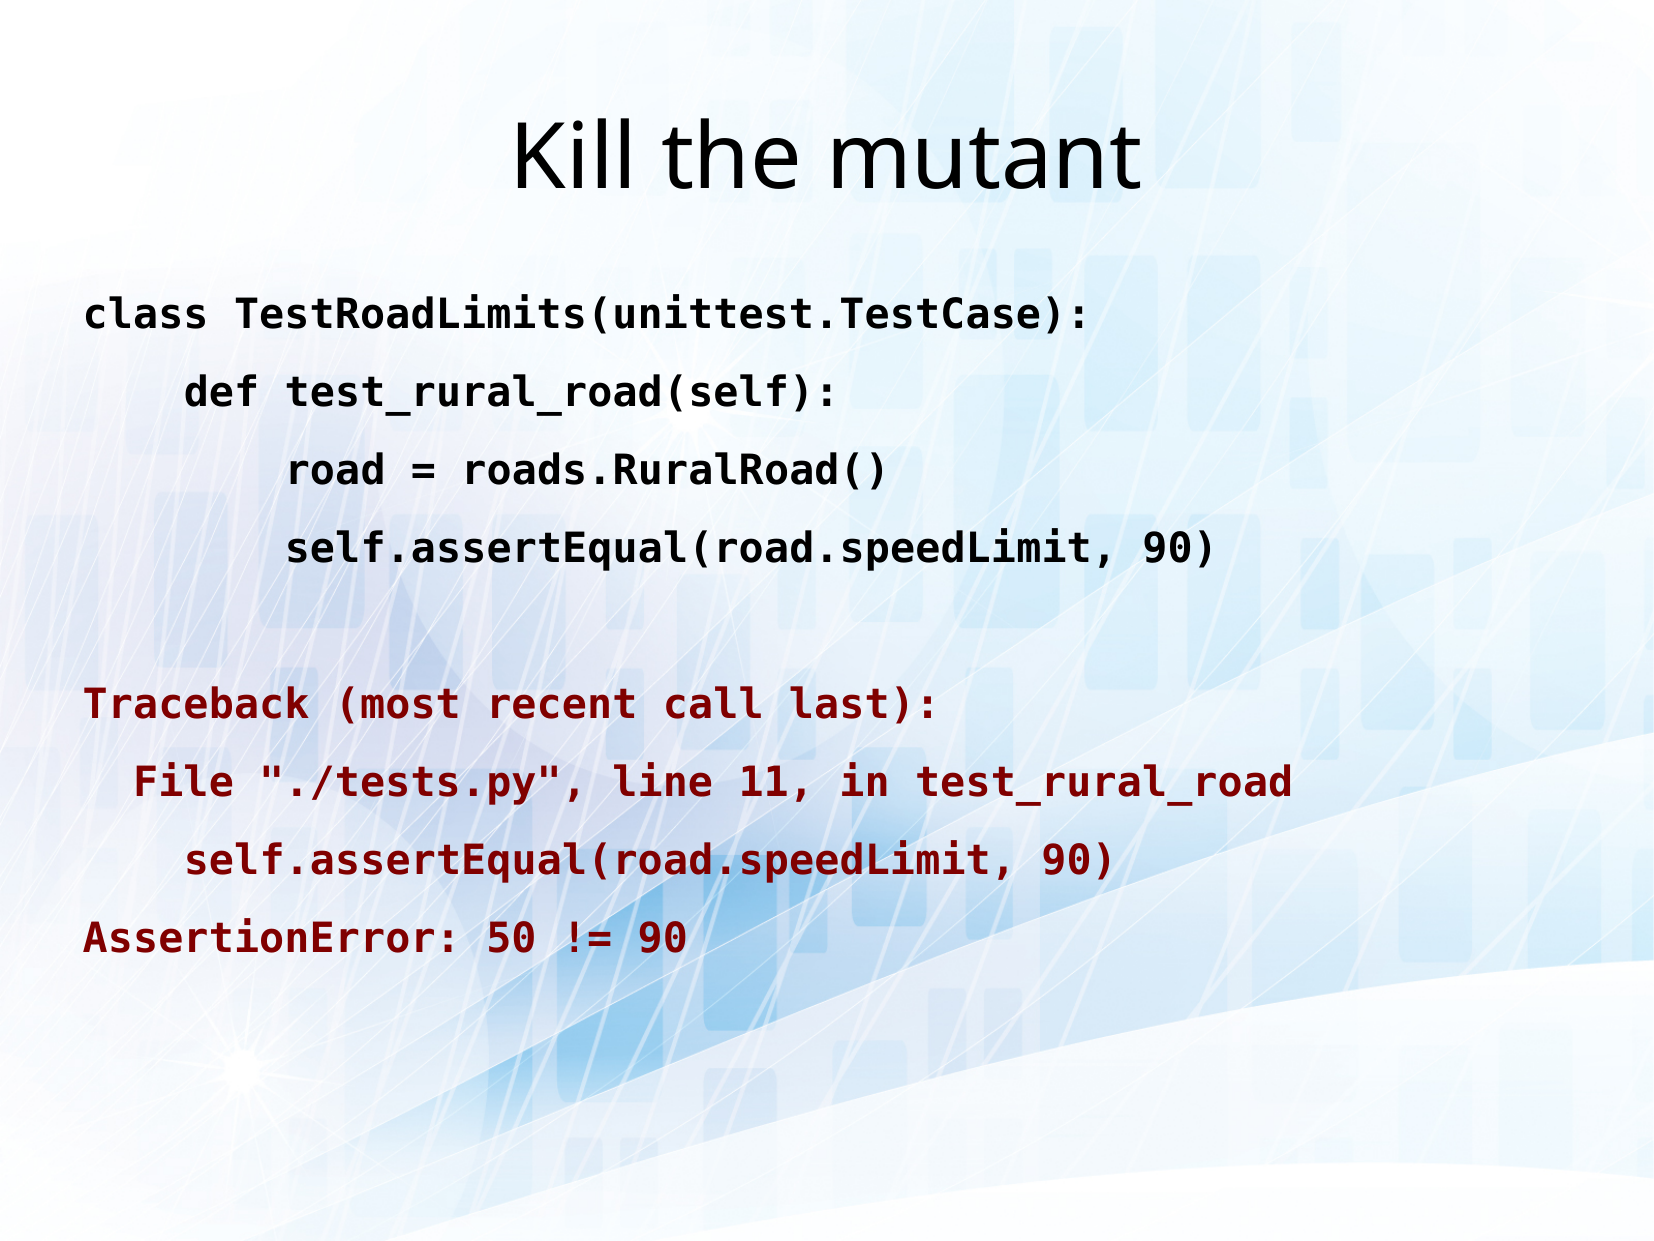

# Kill the mutant
class TestRoadLimits(unittest.TestCase):
 def test_rural_road(self):
 road = roads.RuralRoad()
 self.assertEqual(road.speedLimit, 90)
Traceback (most recent call last):
 File "./tests.py", line 11, in test_rural_road
 self.assertEqual(road.speedLimit, 90)
AssertionError: 50 != 90